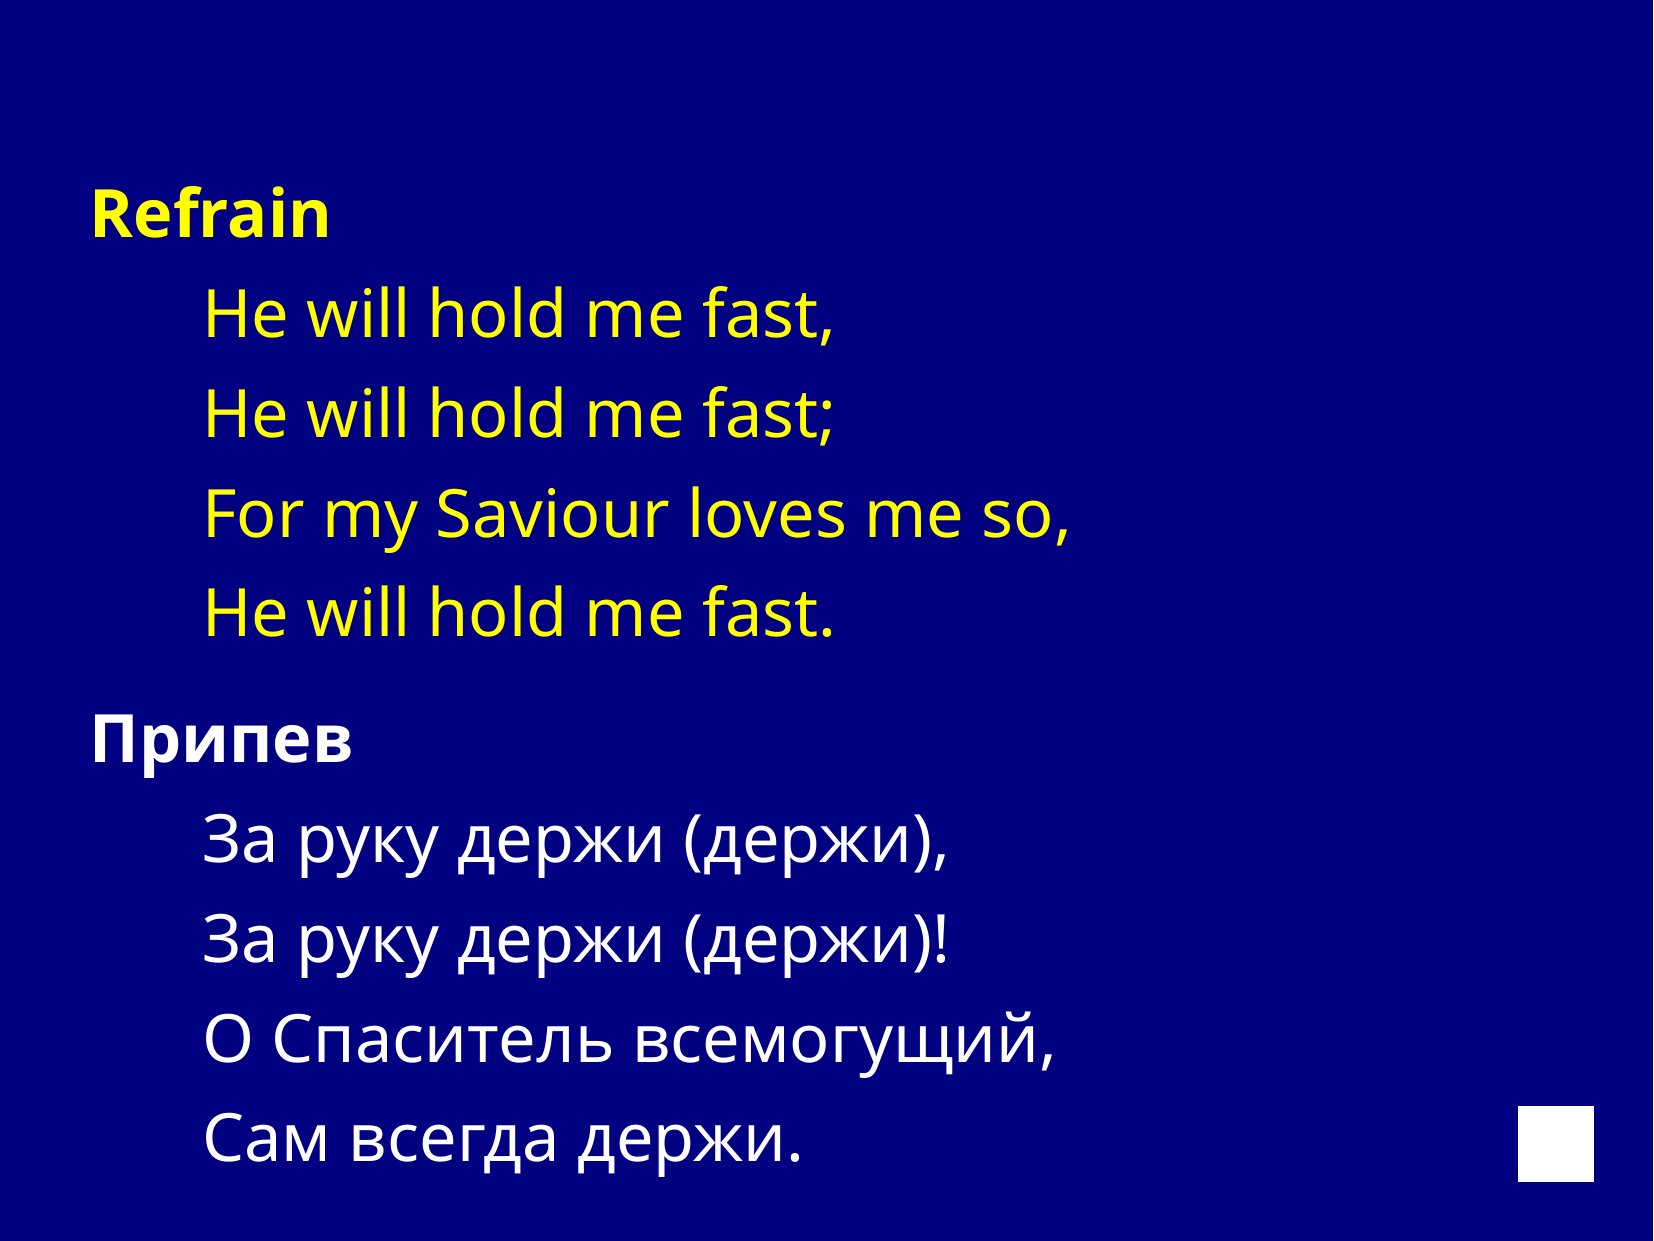

Refrain
	He will hold me fast,
	He will hold me fast;
	For my Saviour loves me so,
	He will hold me fast.
Припев
	За руку держи (держи),
	За руку держи (держи)!
	О Спаситель всемогущий,
	Сам всегда держи.